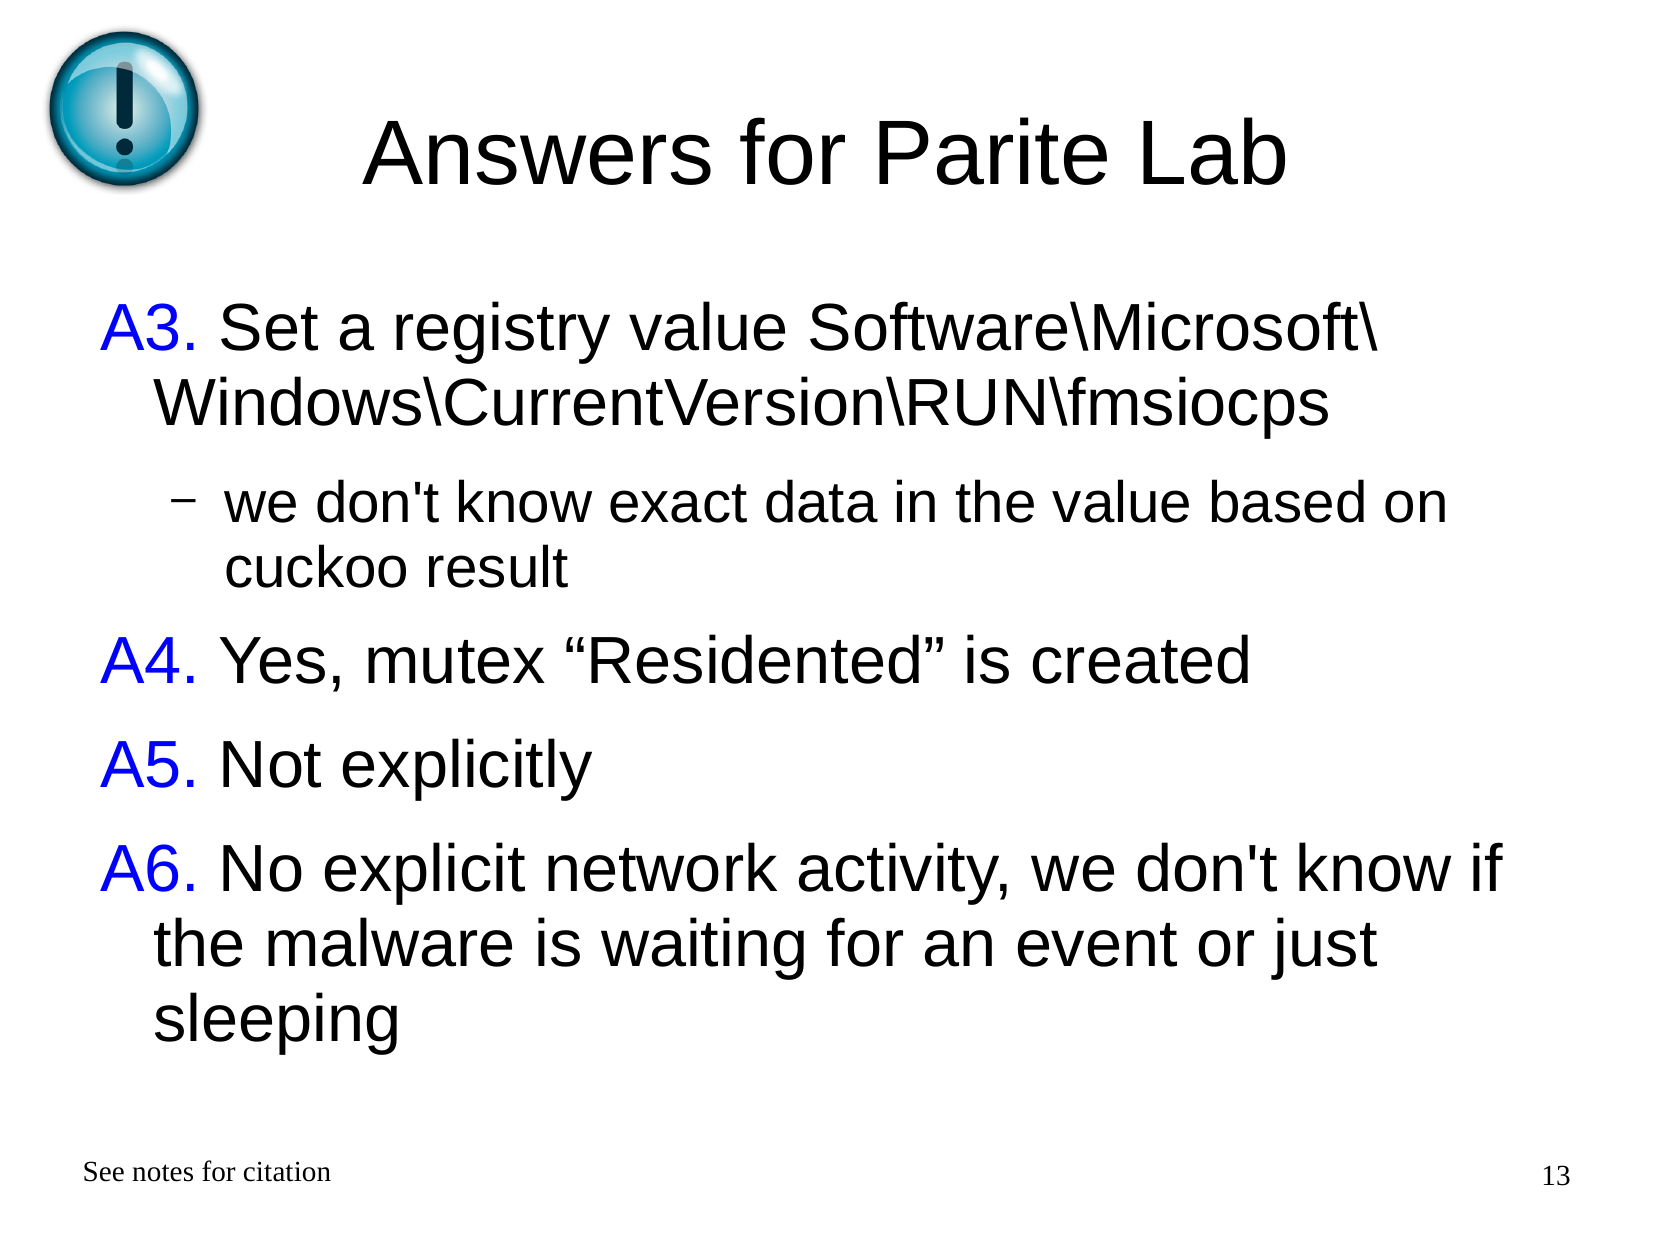

# Answers for Parite Lab
 Set a registry value Software\Microsoft\Windows\CurrentVersion\RUN\fmsiocps
we don't know exact data in the value based on cuckoo result
 Yes, mutex “Residented” is created
 Not explicitly
 No explicit network activity, we don't know if the malware is waiting for an event or just sleeping
See notes for citation
13